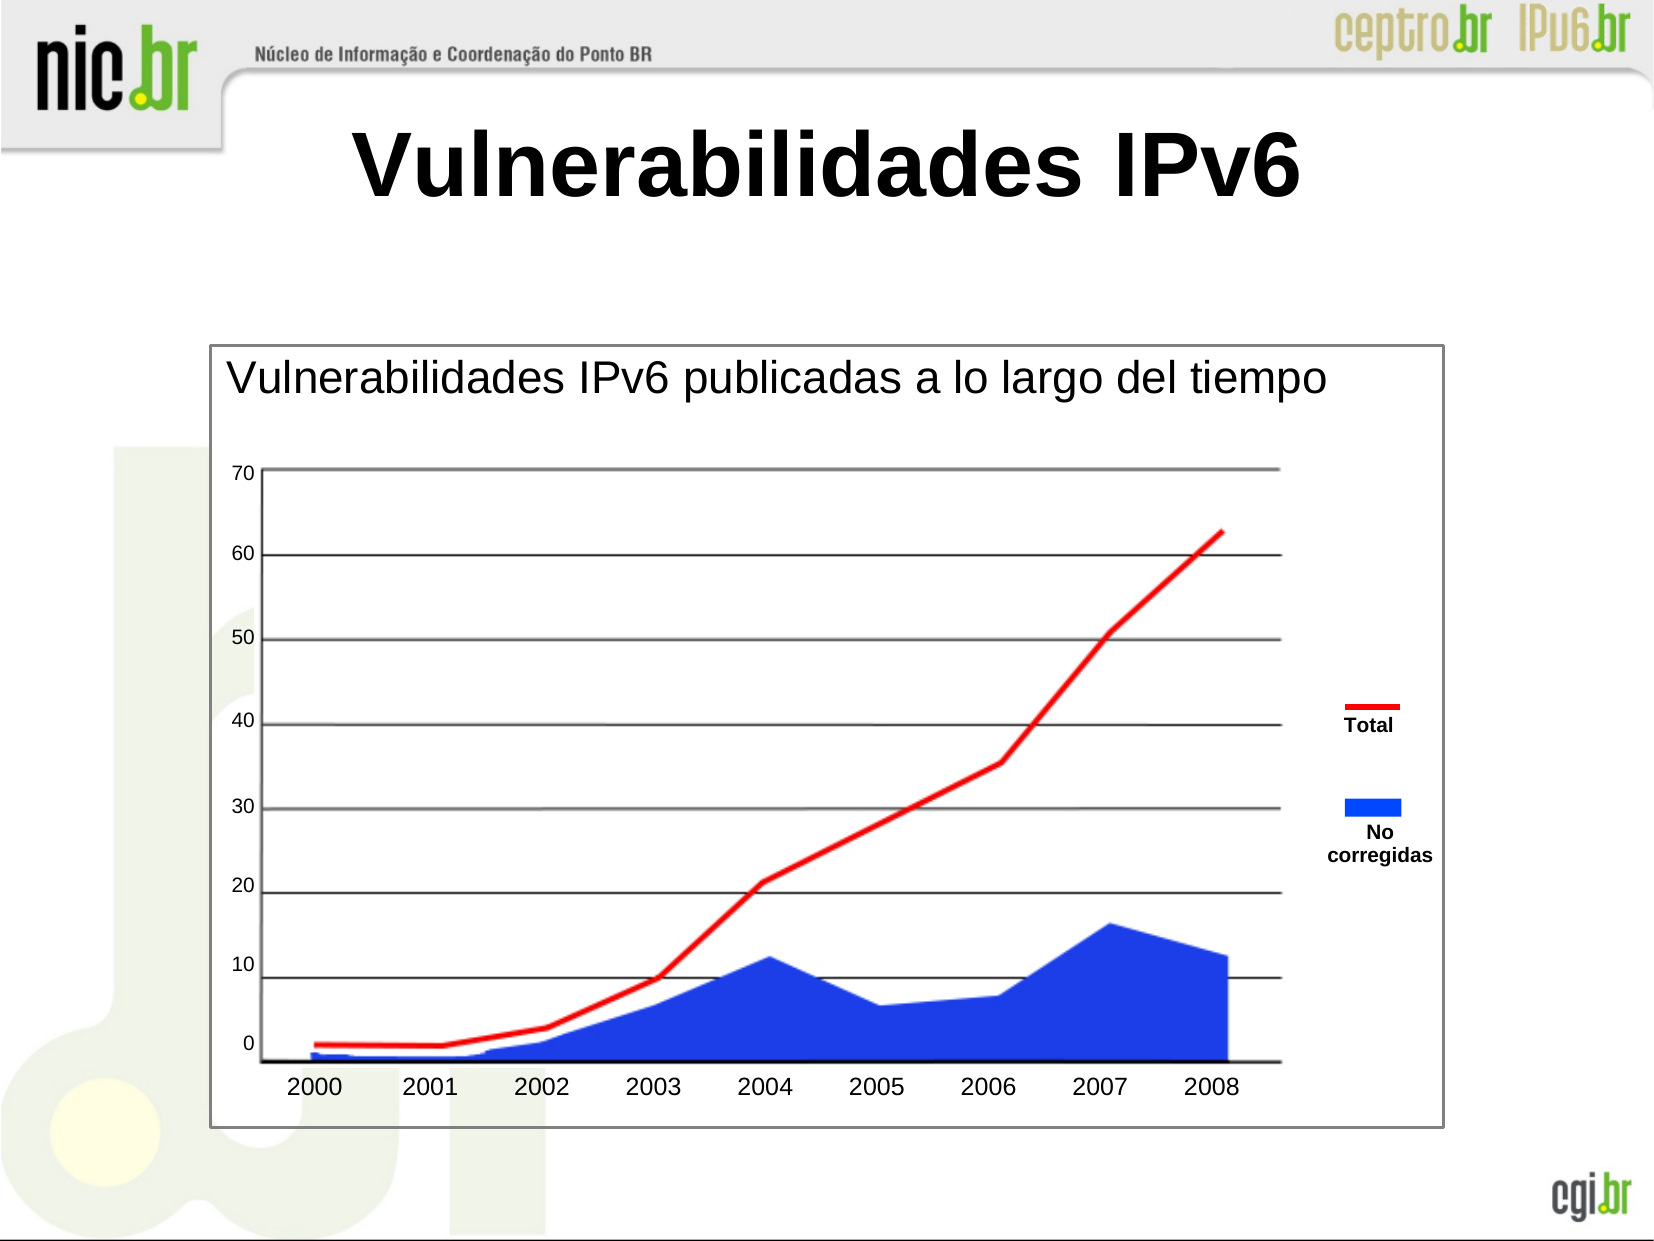

Vulnerabilidades	 IPv6
Vulnerabilidades IPv6 publicadas a lo largo del tiempo
70
60
50
40
30
20
10
0
Total
No
corregidas
2000	 2001 2002 2003 2004 2005 2006 2007 2008